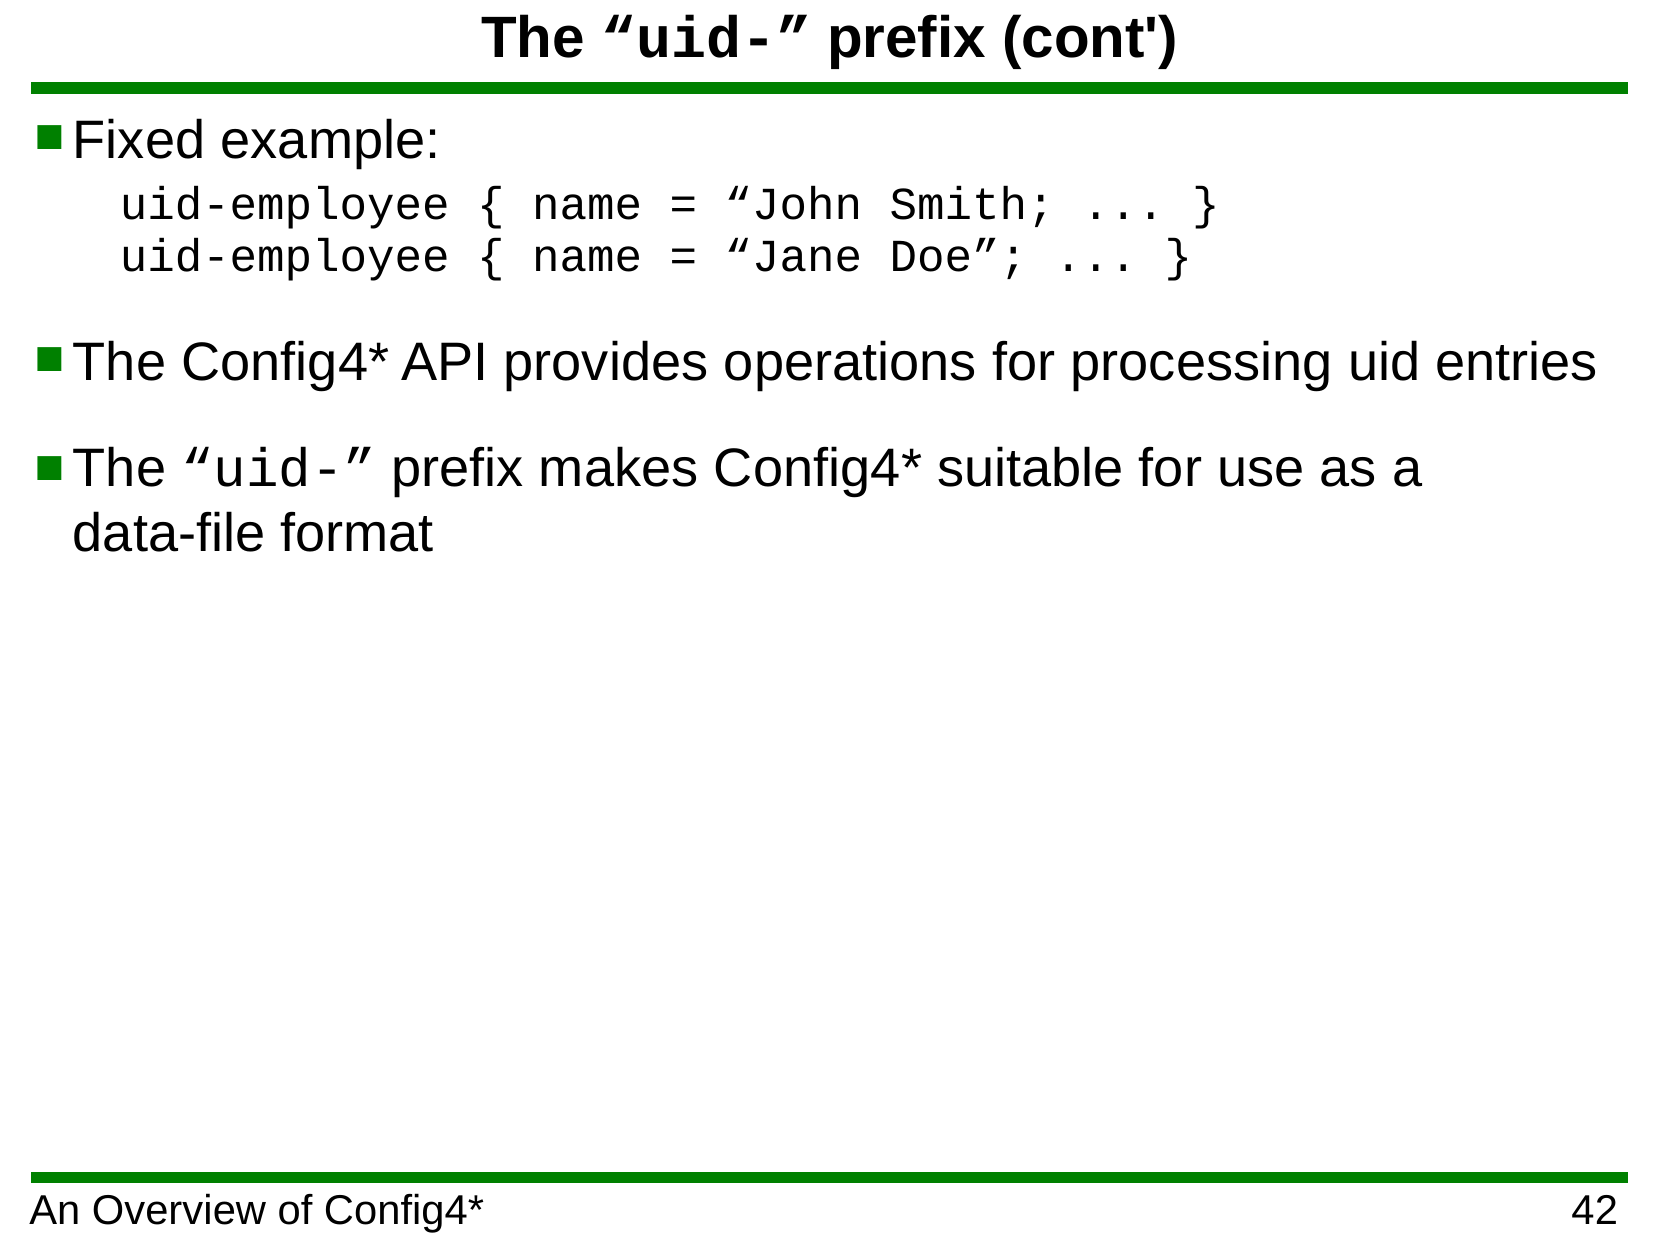

# The “uid-” prefix (cont')
Fixed example:
uid-employee { name = “John Smith; ... }
uid-employee { name = “Jane Doe”; ... }
The Config4* API provides operations for processing uid entries
The “uid-” prefix makes Config4* suitable for use as a
data-file format
An Overview of Config4*
42